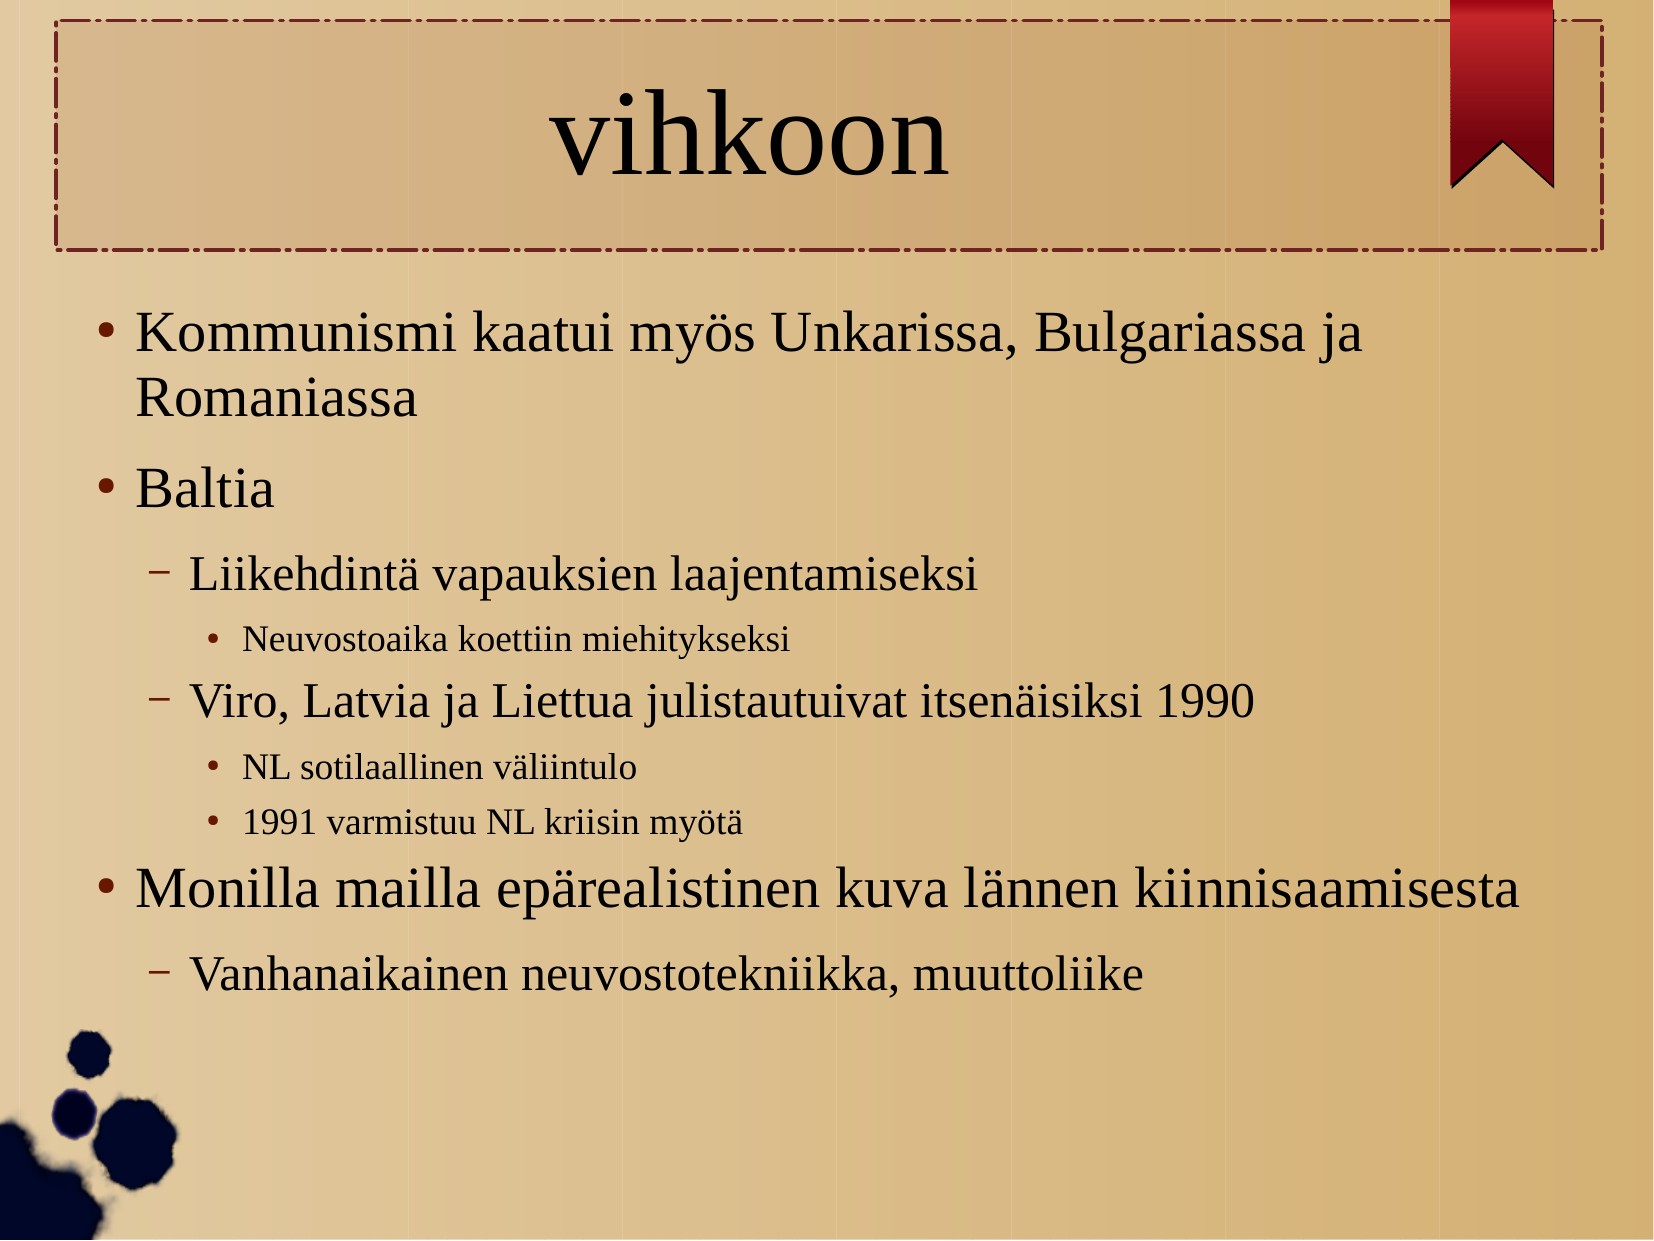

# vihkoon
Kommunismi kaatui myös Unkarissa, Bulgariassa ja Romaniassa
Baltia
Liikehdintä vapauksien laajentamiseksi
Neuvostoaika koettiin miehitykseksi
Viro, Latvia ja Liettua julistautuivat itsenäisiksi 1990
NL sotilaallinen väliintulo
1991 varmistuu NL kriisin myötä
Monilla mailla epärealistinen kuva lännen kiinnisaamisesta
Vanhanaikainen neuvostotekniikka, muuttoliike